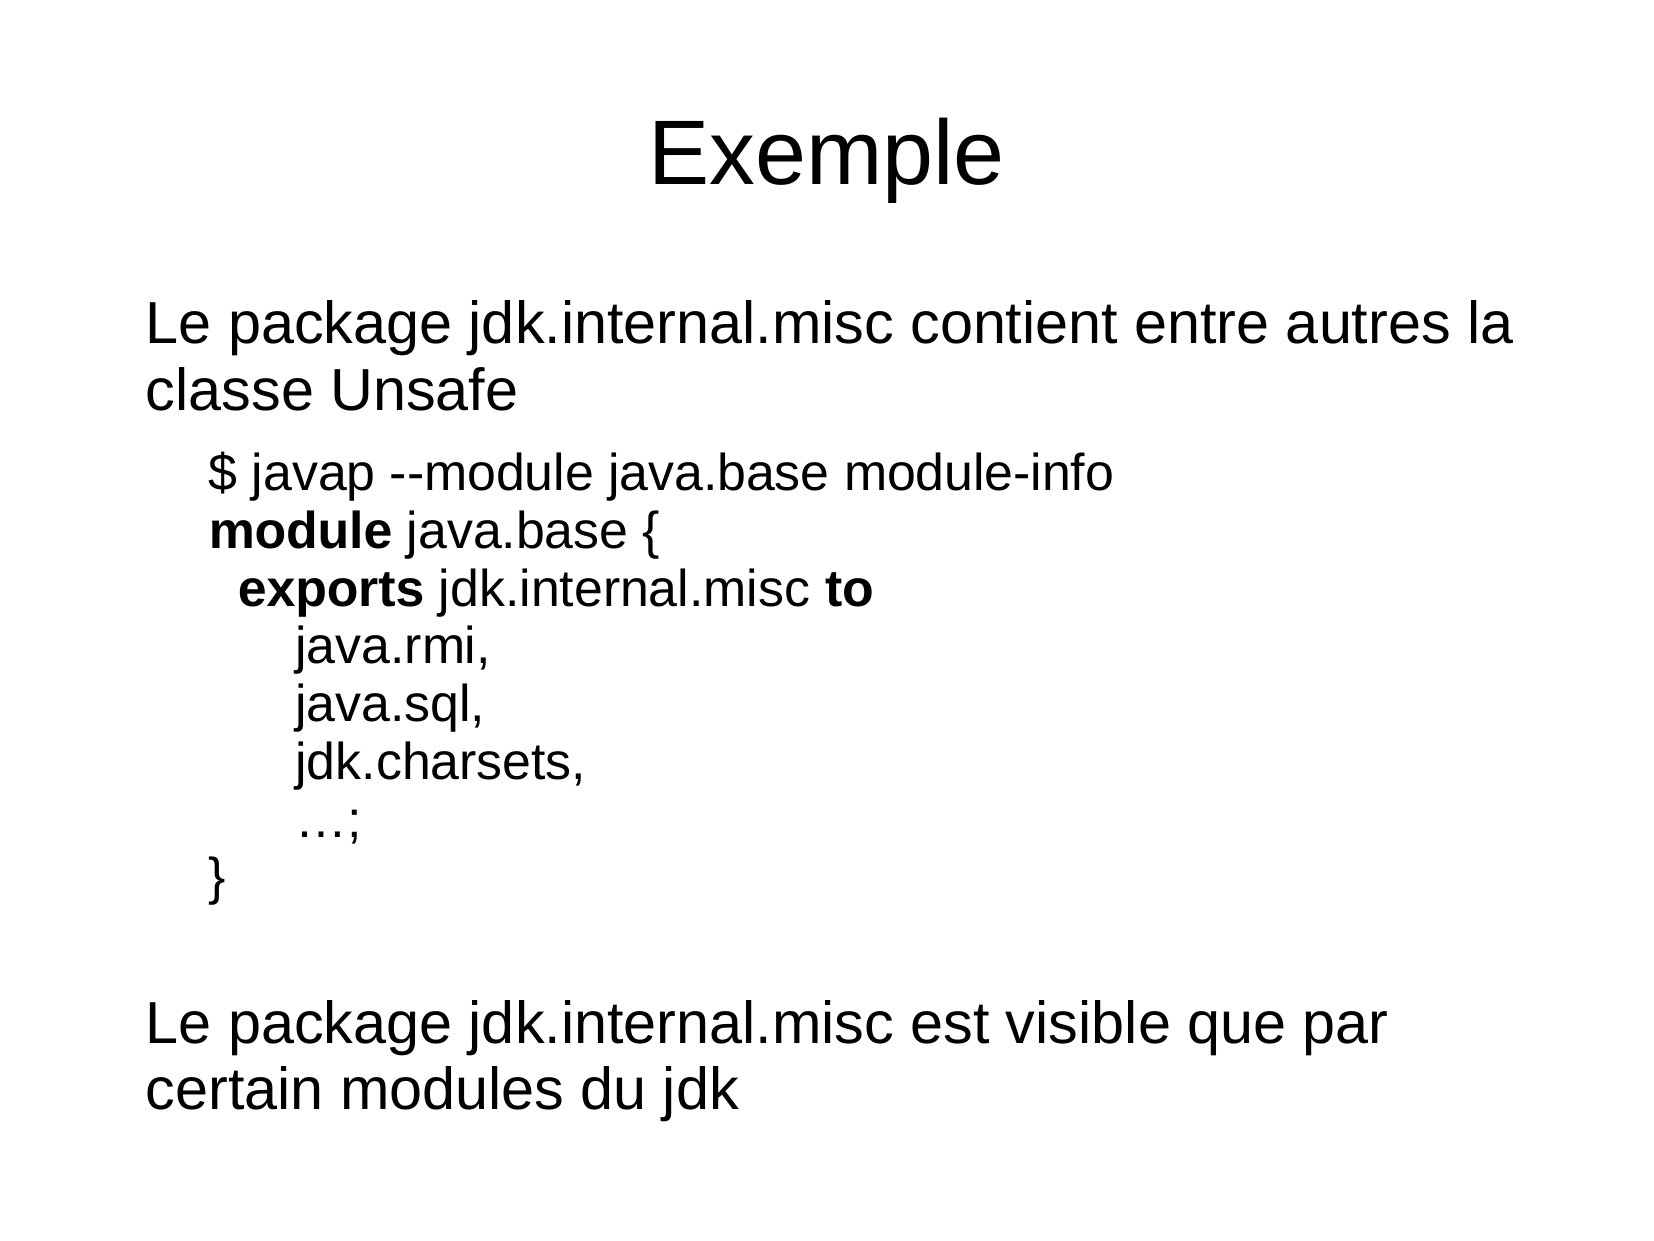

# Exemple
Le package jdk.internal.misc contient entre autres la classe Unsafe
$ javap --module java.base module-info
module java.base {
 exports jdk.internal.misc to
 java.rmi,
 java.sql,
 jdk.charsets,
 …;
}
Le package jdk.internal.misc est visible que par certain modules du jdk